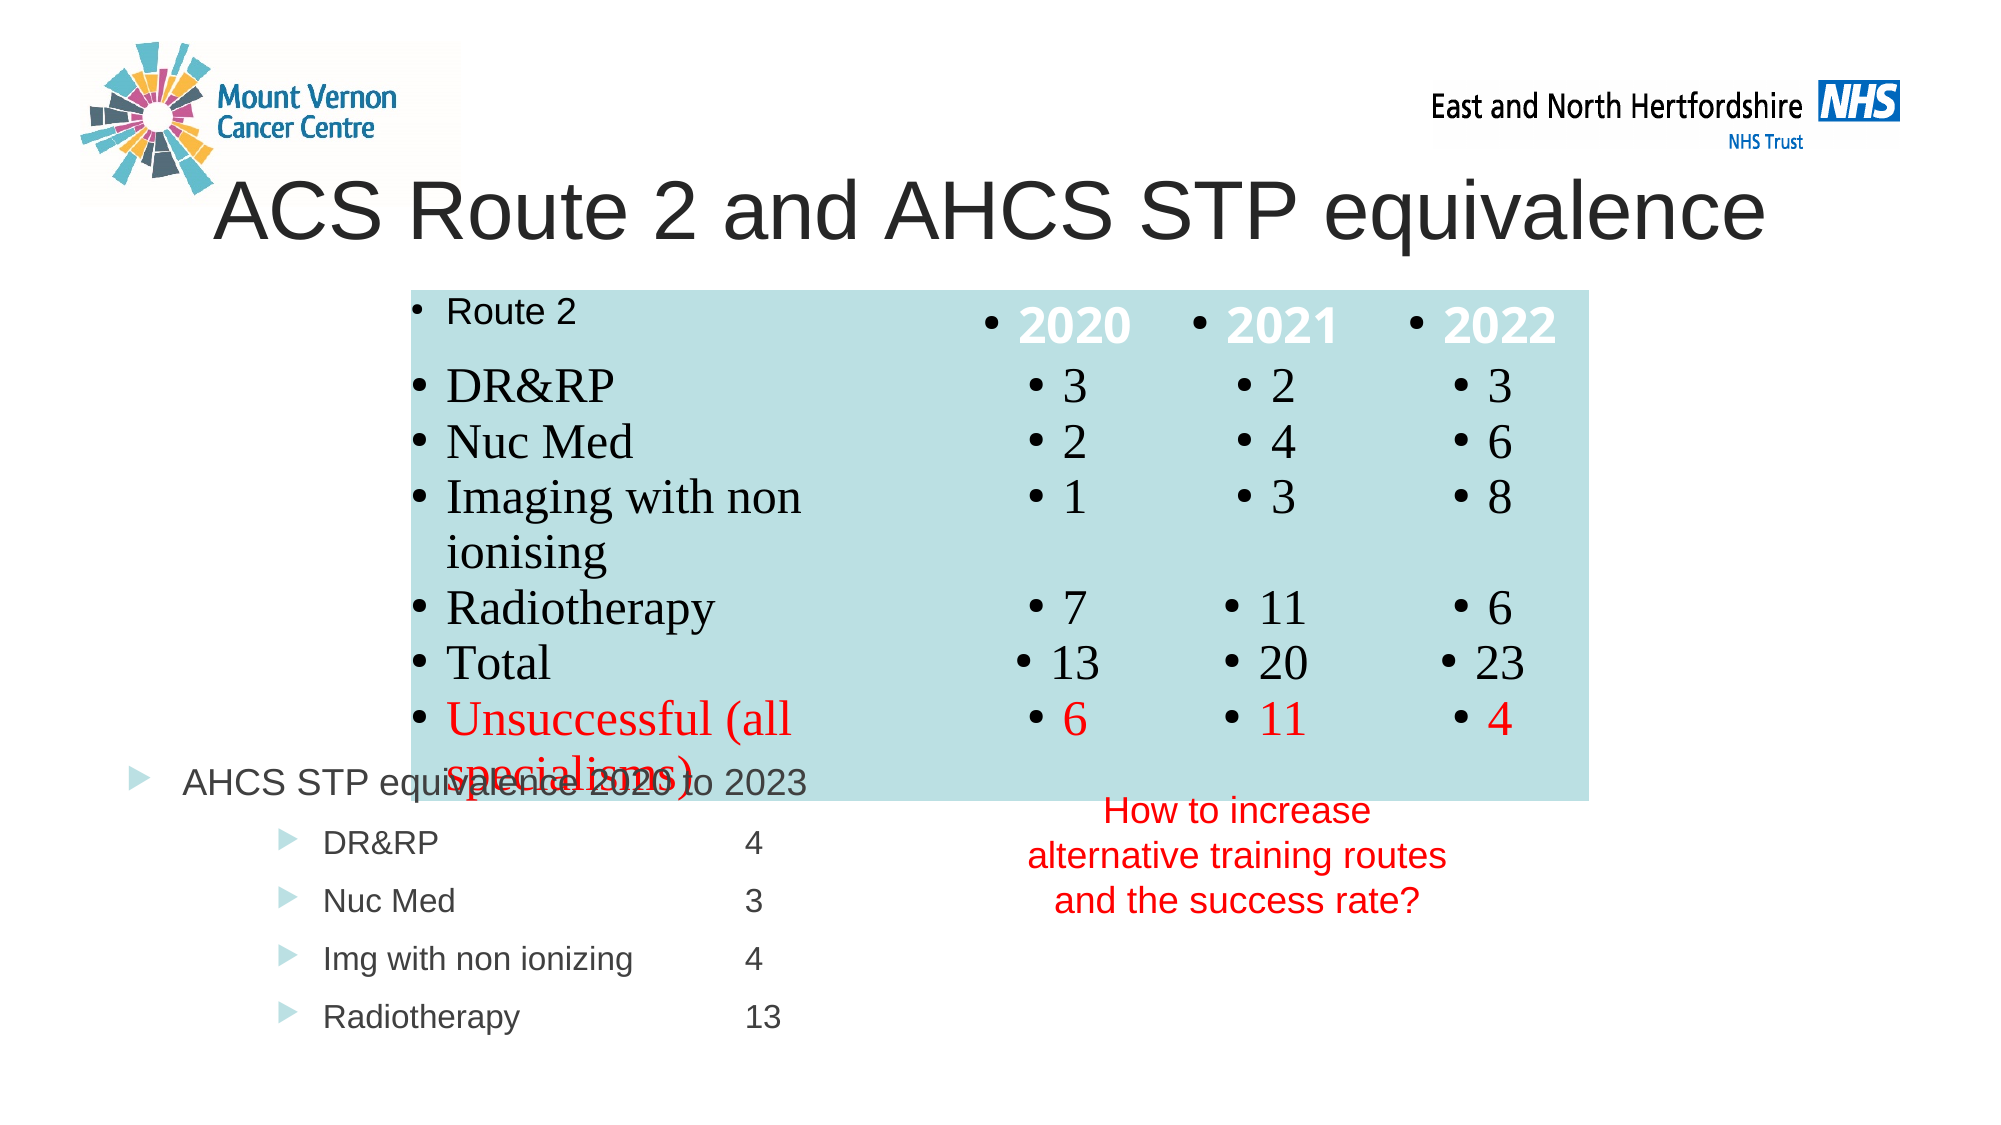

# ACS Route 2 and AHCS STP equivalence
| Route 2 | 2020 | 2021 | 2022 |
| --- | --- | --- | --- |
| DR&RP | 3 | 2 | 3 |
| Nuc Med | 2 | 4 | 6 |
| Imaging with non ionising | 1 | 3 | 8 |
| Radiotherapy | 7 | 11 | 6 |
| Total | 13 | 20 | 23 |
| Unsuccessful (all specialisms) | 6 | 11 | 4 |
AHCS STP equivalence 2020 to 2023
DR&RP					4
Nuc Med				3
Img with non ionizing		4
Radiotherapy			13
How to increase alternative training routes and the success rate?